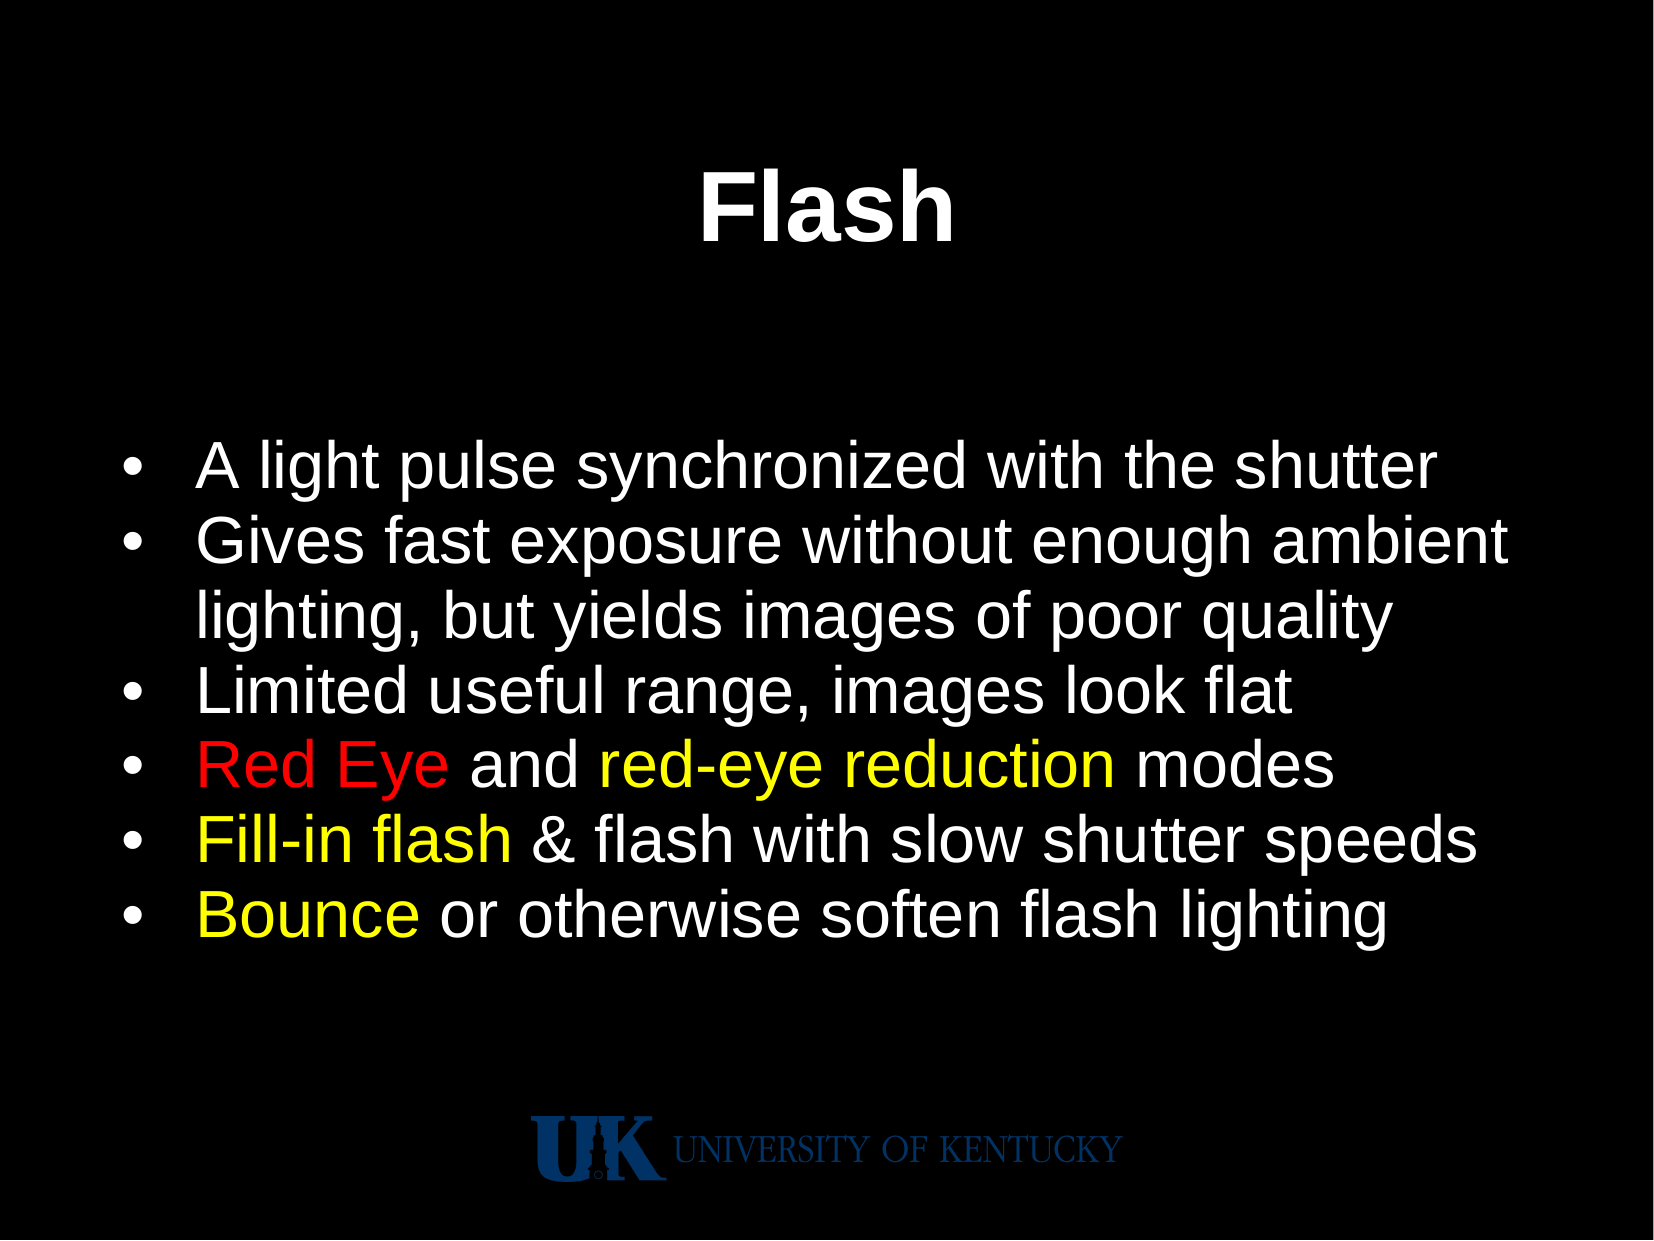

# Flash
•	A light pulse synchronized with the shutter
•	Gives fast exposure without enough ambient
	lighting, but yields images of poor quality
•	Limited useful range, images look flat
•	Red Eye and red-eye reduction modes
•	Fill-in flash & flash with slow shutter speeds
•	Bounce or otherwise soften flash lighting